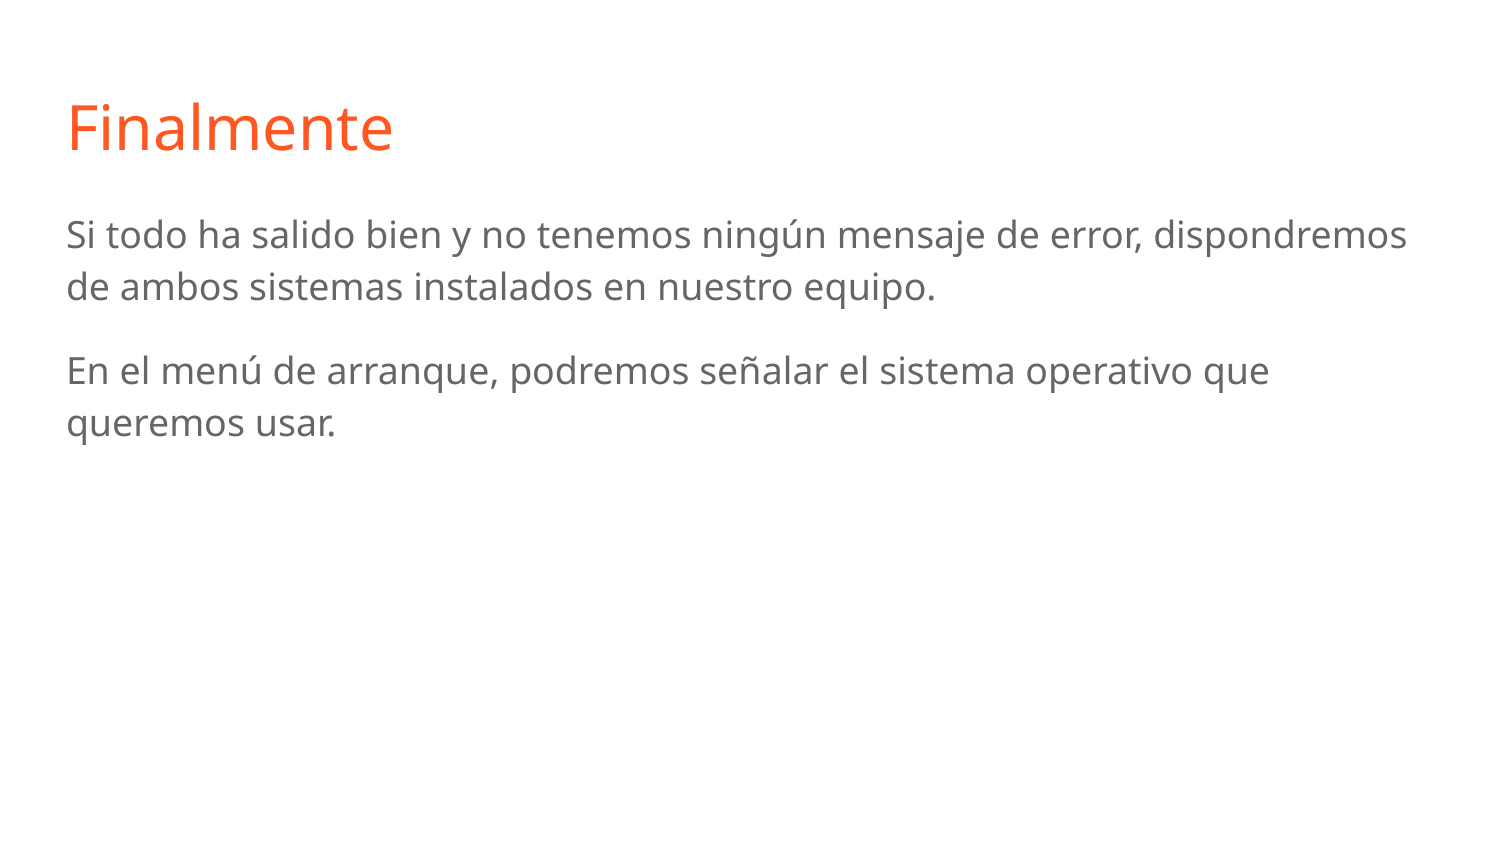

# Finalmente
Si todo ha salido bien y no tenemos ningún mensaje de error, dispondremos de ambos sistemas instalados en nuestro equipo.
En el menú de arranque, podremos señalar el sistema operativo que queremos usar.